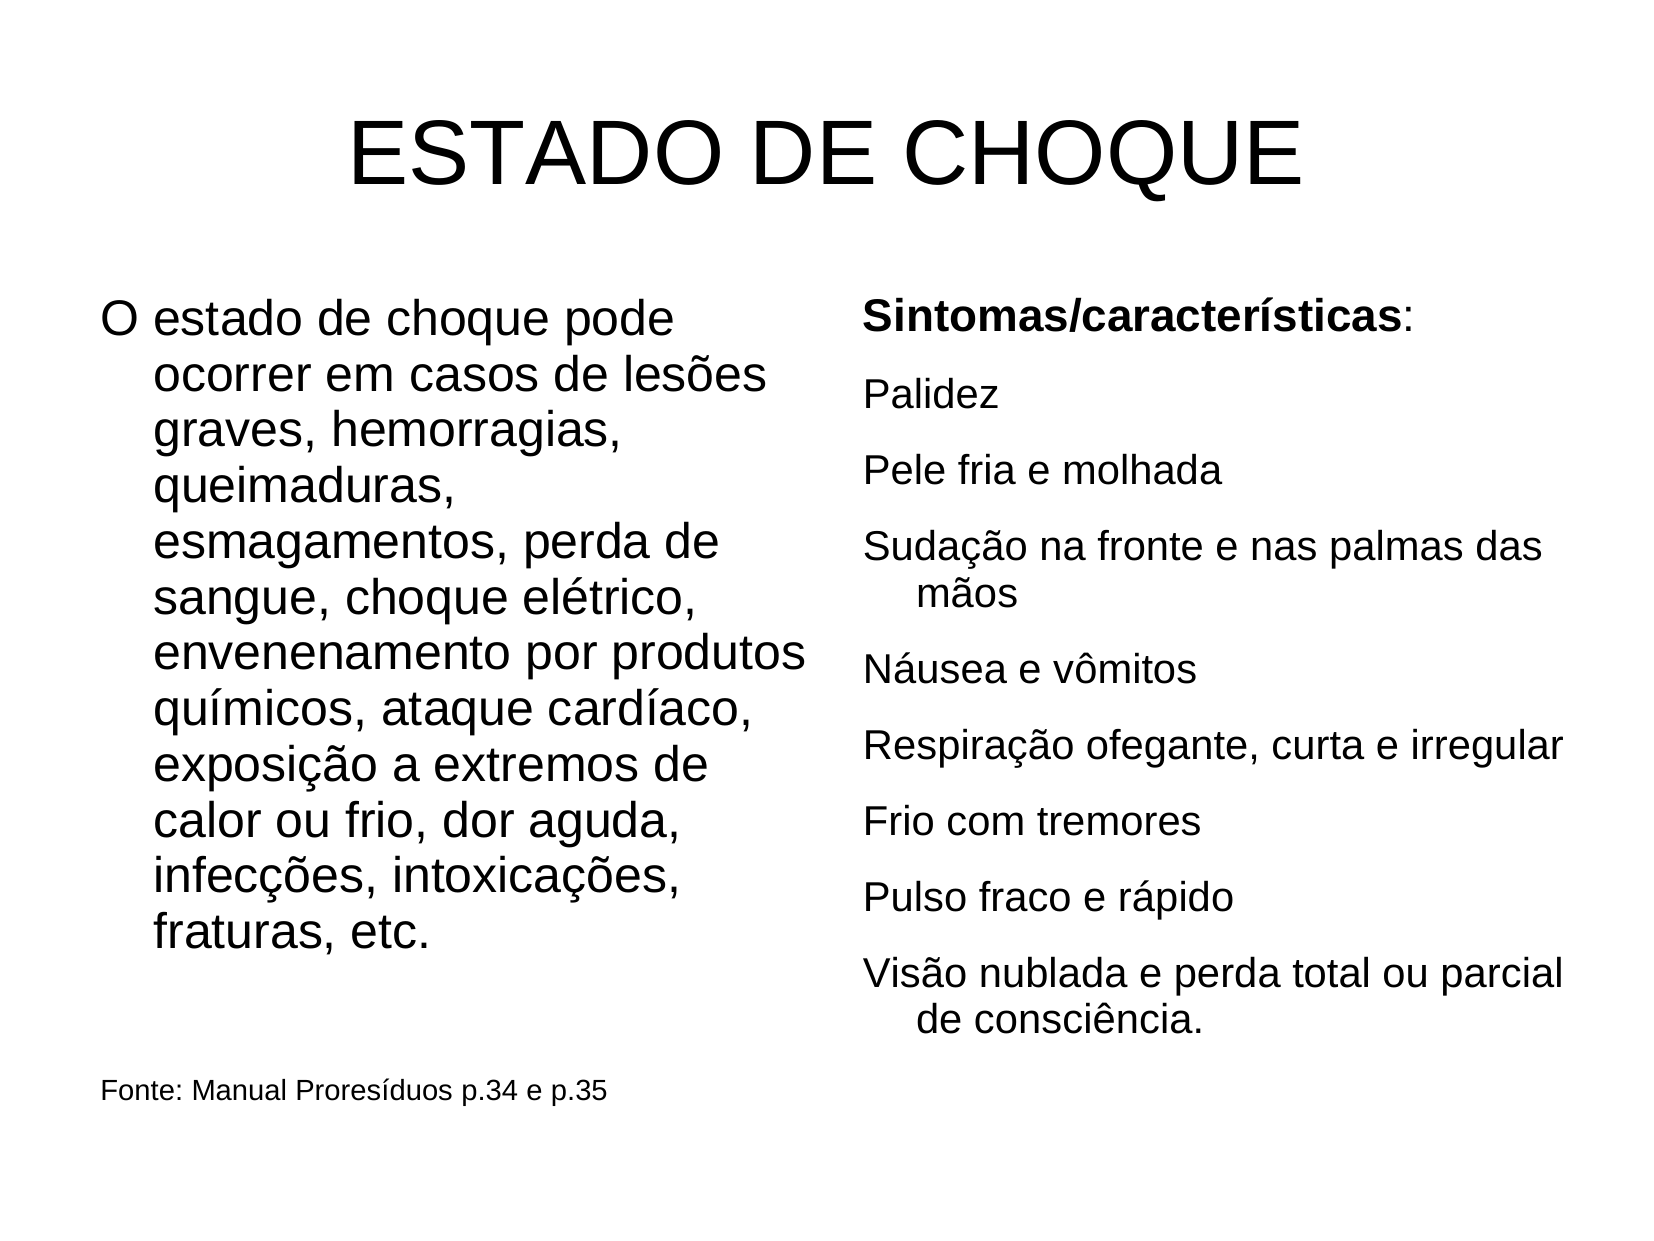

# ESTADO DE CHOQUE
O estado de choque pode ocorrer em casos de lesões graves, hemorragias, queimaduras, esmagamentos, perda de sangue, choque elétrico, envenenamento por produtos químicos, ataque cardíaco, exposição a extremos de calor ou frio, dor aguda, infecções, intoxicações, fraturas, etc.
Fonte: Manual Proresíduos p.34 e p.35
Sintomas/características:
Palidez
Pele fria e molhada
Sudação na fronte e nas palmas das mãos
Náusea e vômitos
Respiração ofegante, curta e irregular
Frio com tremores
Pulso fraco e rápido
Visão nublada e perda total ou parcial de consciência.